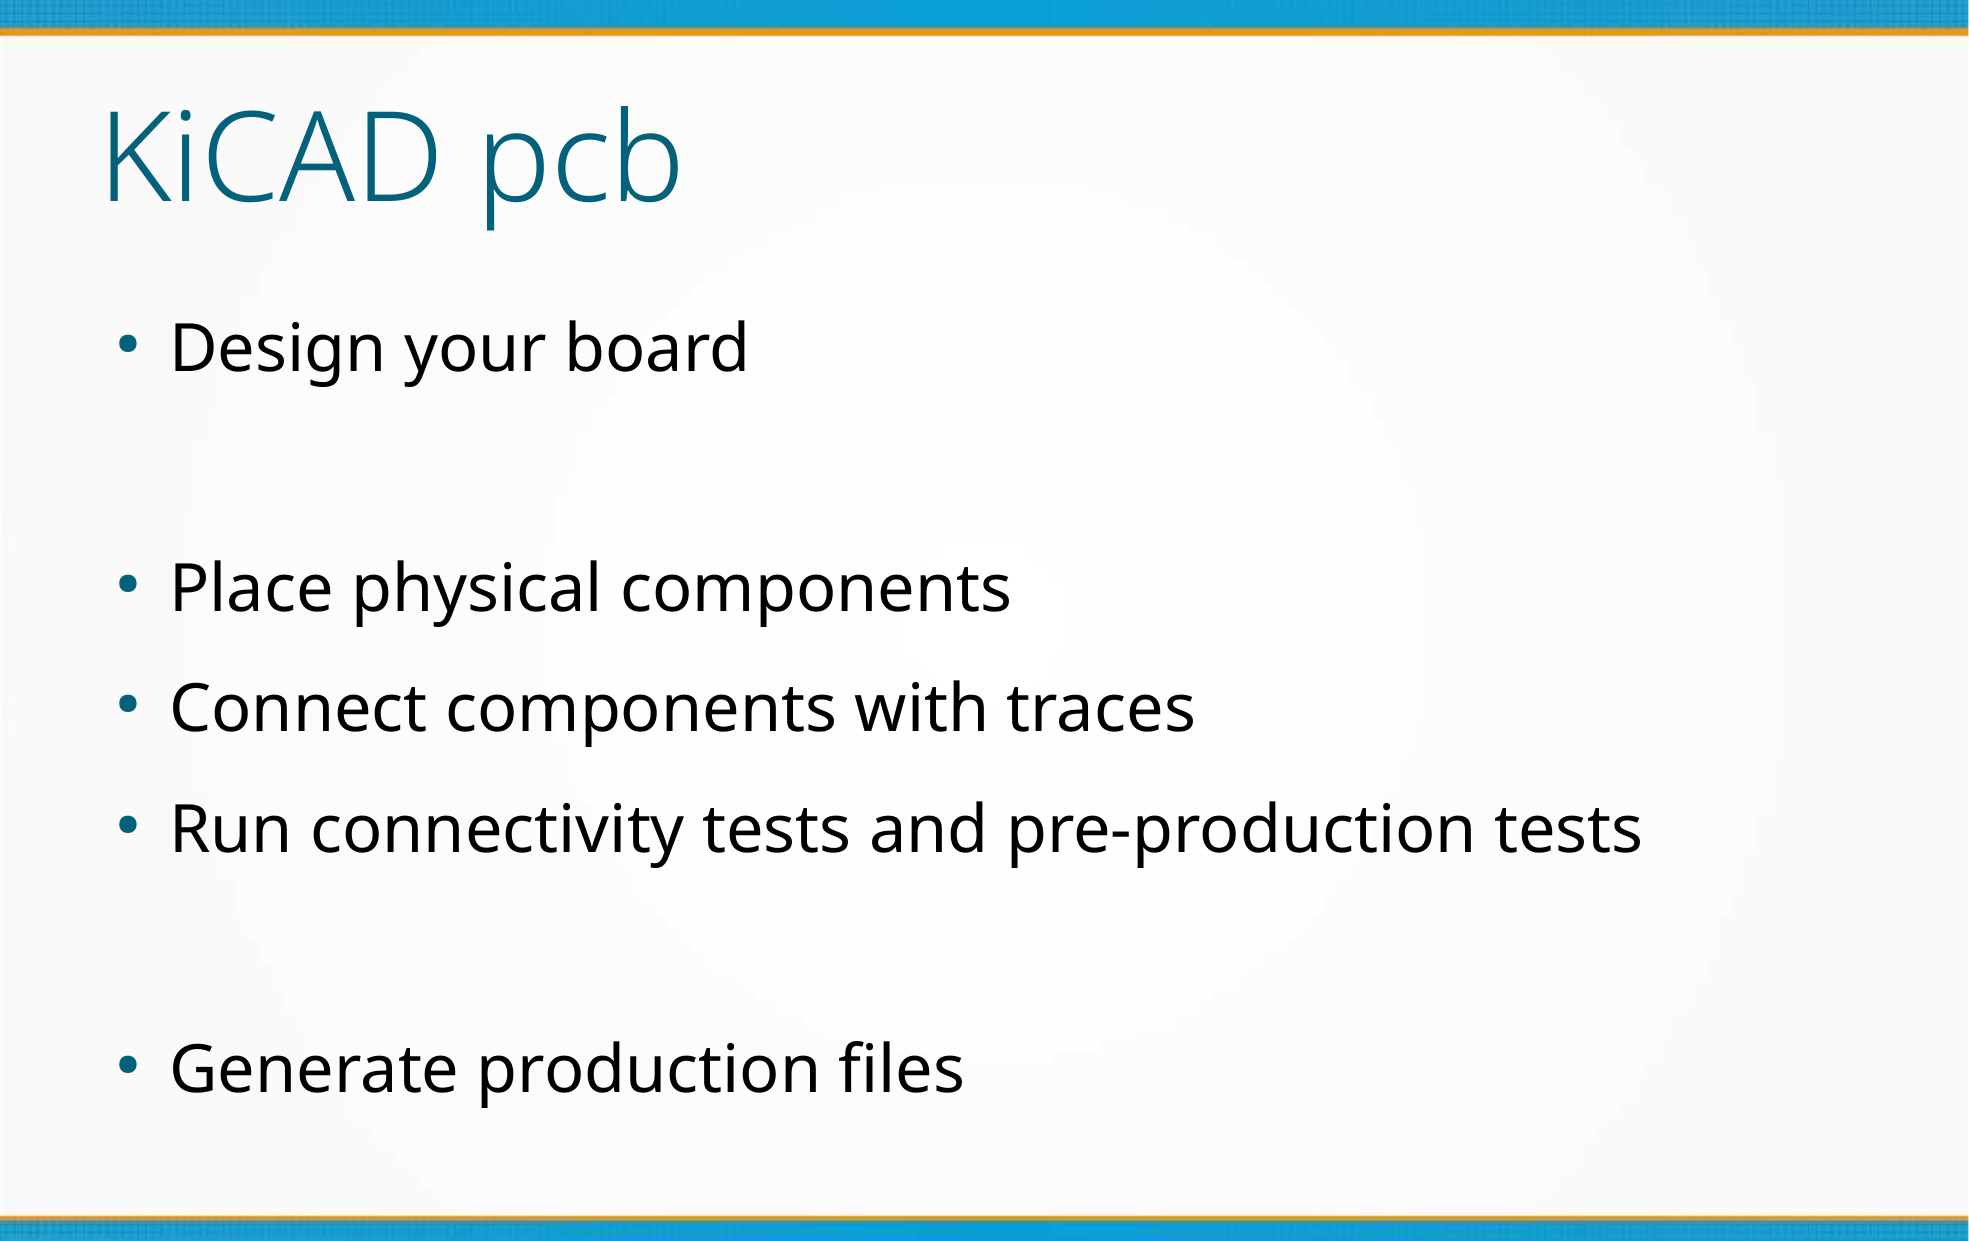

# KiCAD pcb
Design your board
Place physical components
Connect components with traces
Run connectivity tests and pre-production tests
Generate production files